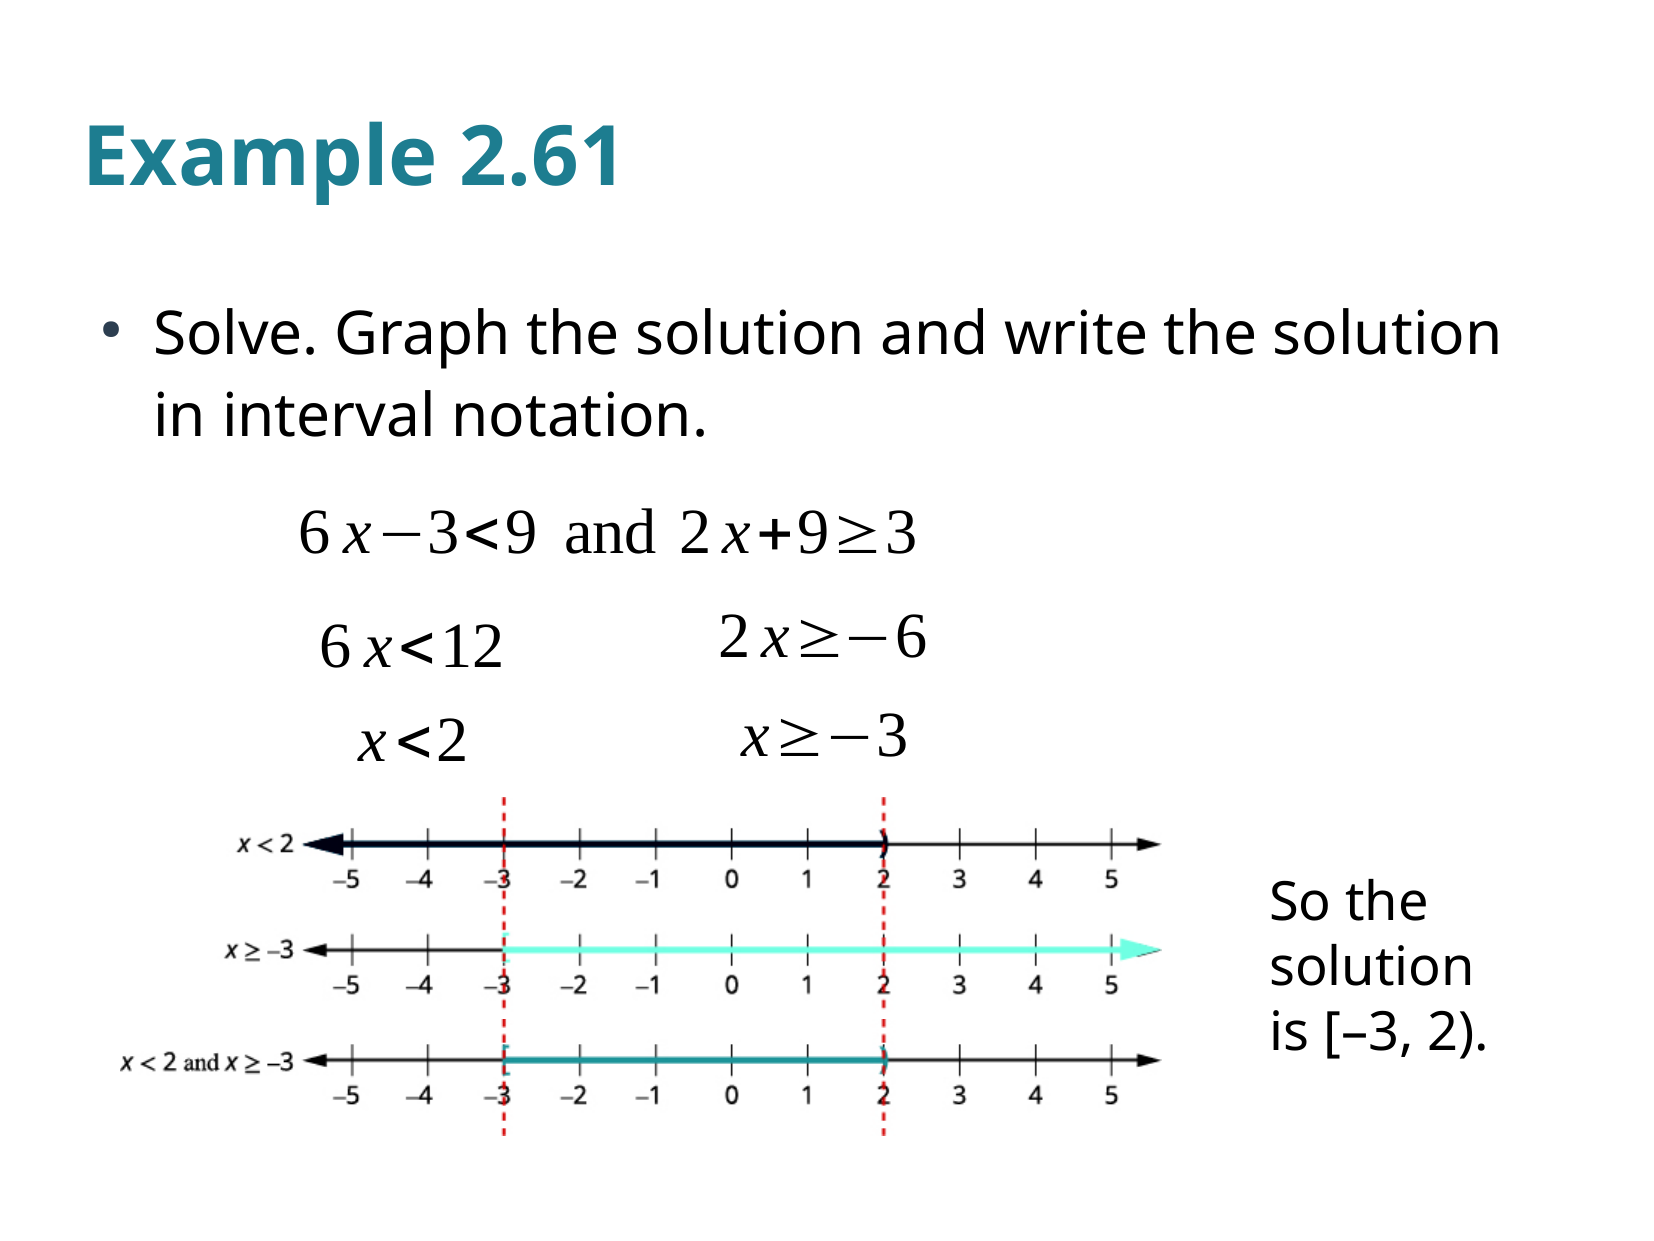

# Example 2.61
Solve. Graph the solution and write the solution in interval notation.
So the solution is [–3, 2).